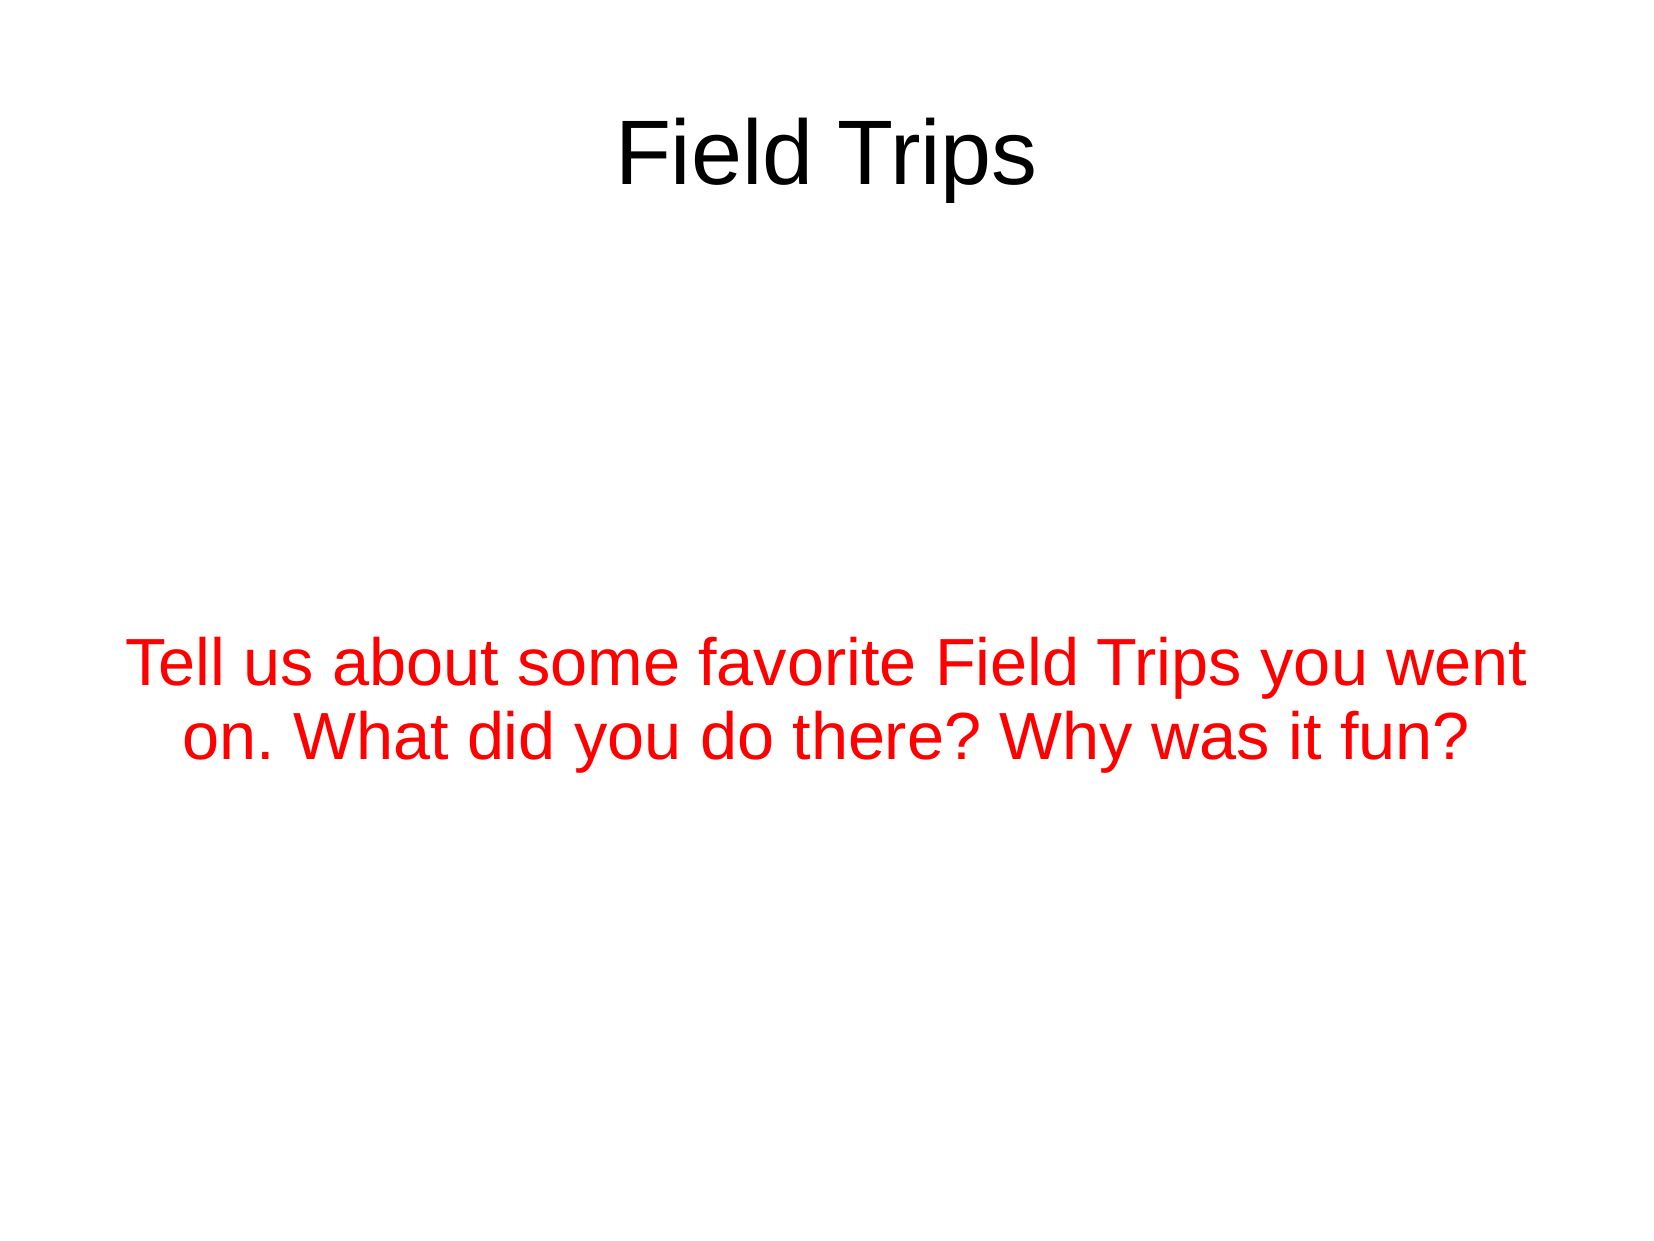

# Field Trips
Tell us about some favorite Field Trips you went on. What did you do there? Why was it fun?